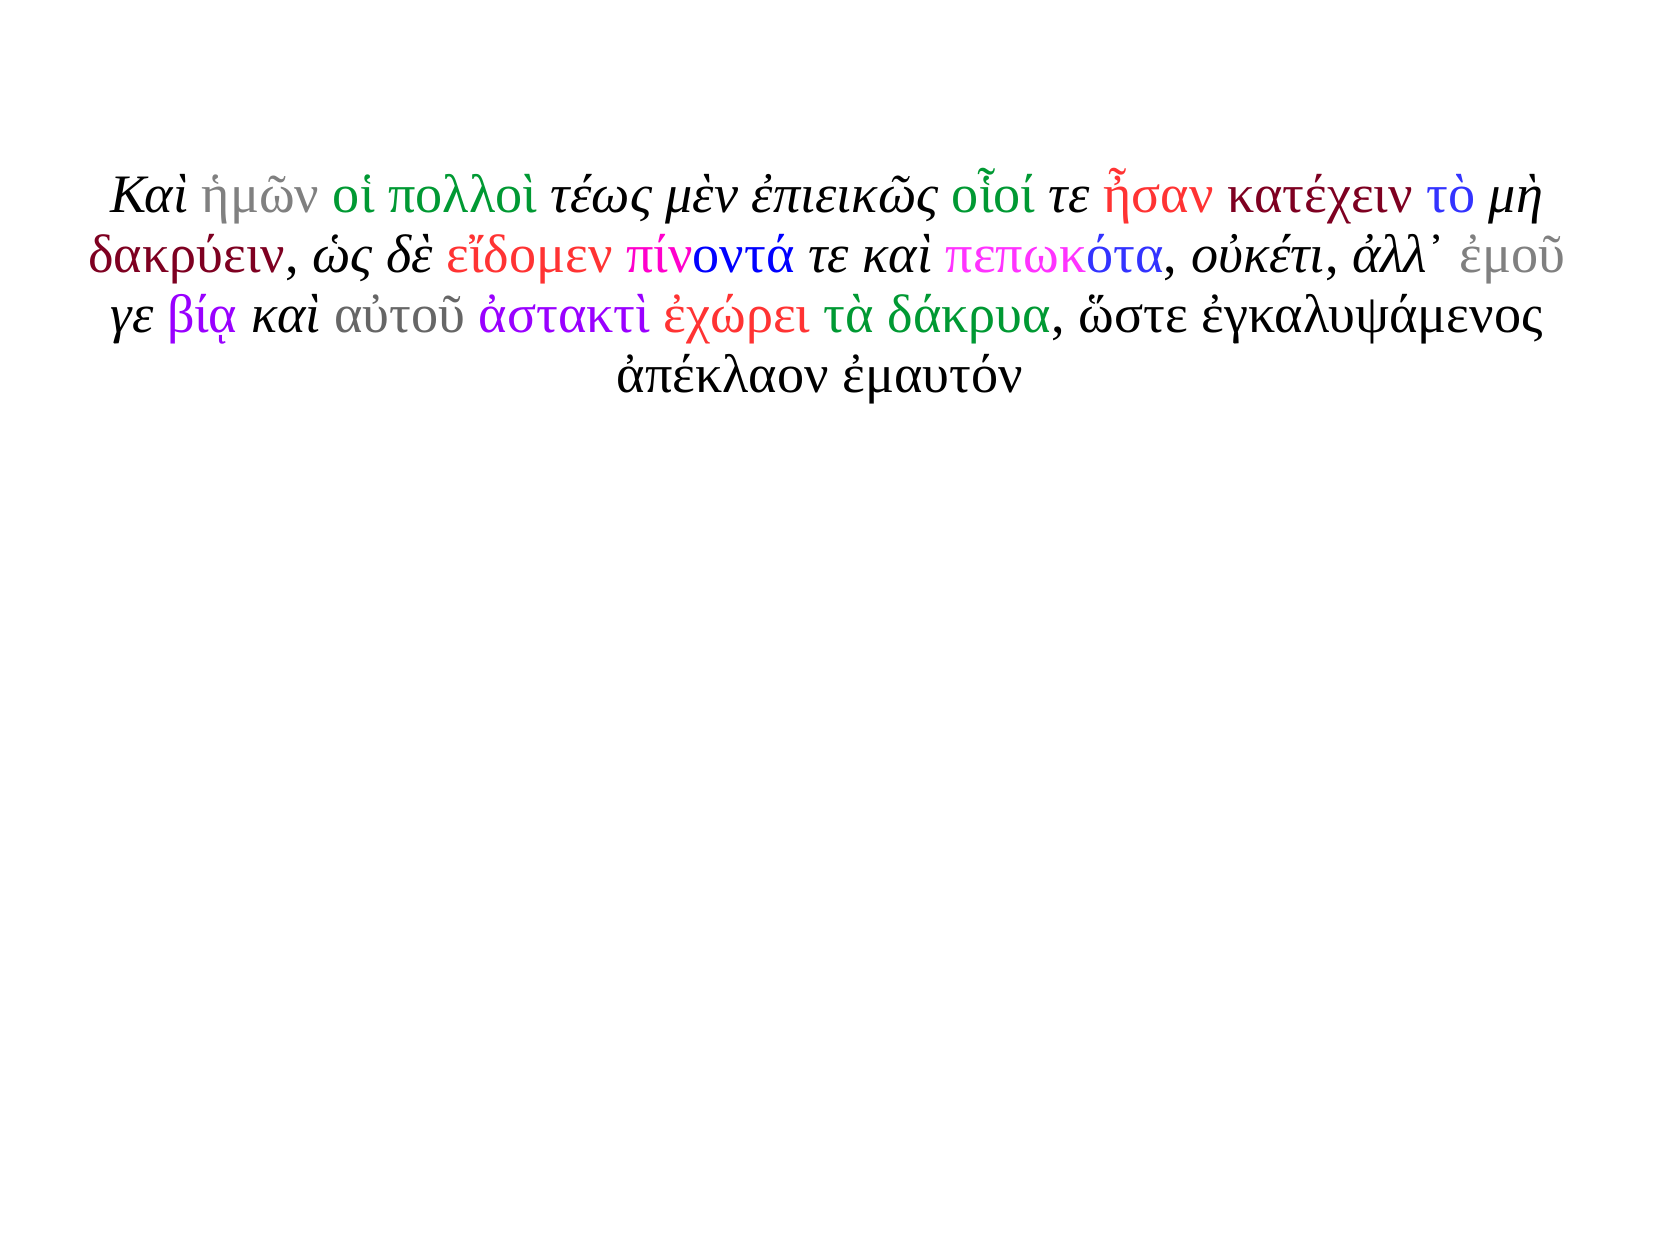

# Καὶ ἡμῶν οἱ πολλοὶ τέως μὲν ἐπιεικῶς οἷοί τε ἦσαν κατέχειν τὸ μὴ δακρύειν, ὡς δὲ εἴδομεν πίνοντά τε καὶ πεπωκότα, οὐκέτι, ἀλλ᾽ ἐμοῦ γε βίᾳ καὶ αὐτοῦ ἀστακτὶ ἐχώρει τὰ δάκρυα, ὥστε ἐγκαλυψάμενος ἀπέκλαον ἐμαυτόν